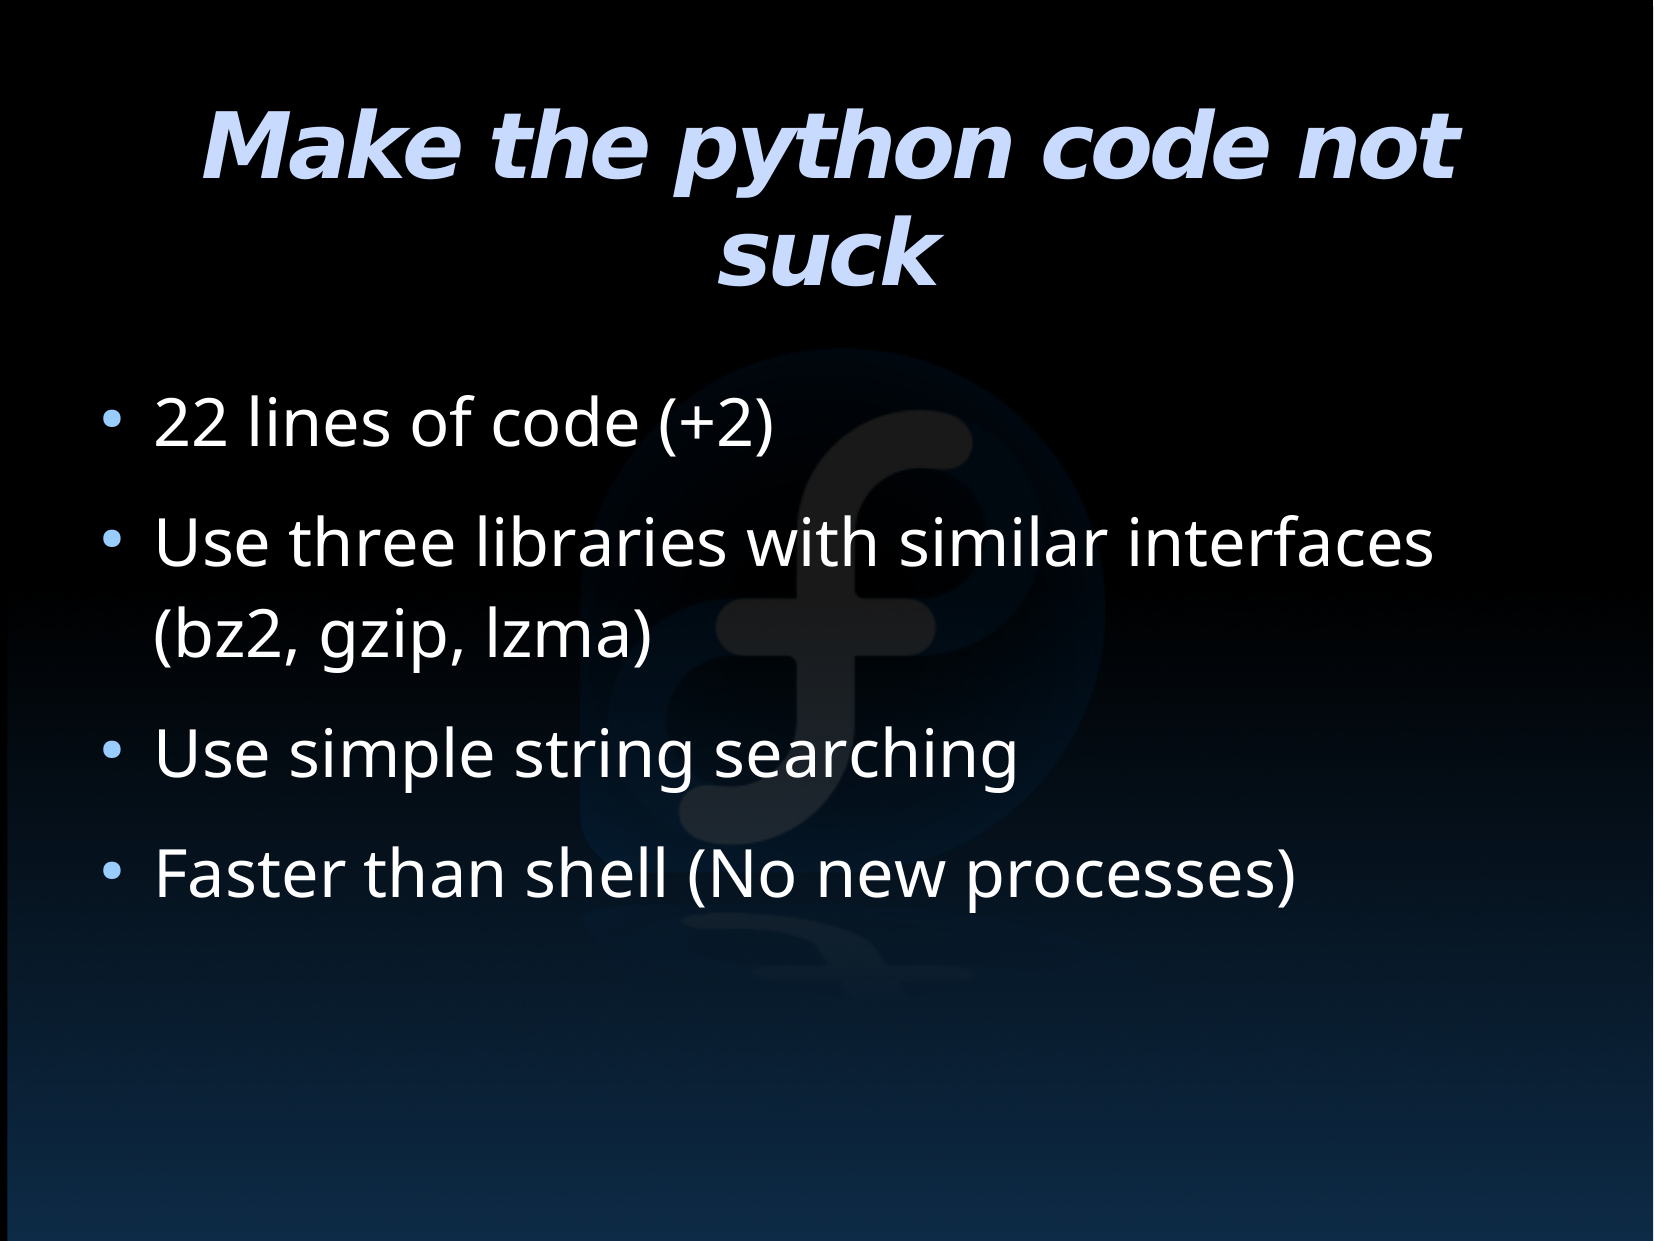

# Make the python code not suck
22 lines of code (+2)
Use three libraries with similar interfaces (bz2, gzip, lzma)
Use simple string searching
Faster than shell (No new processes)